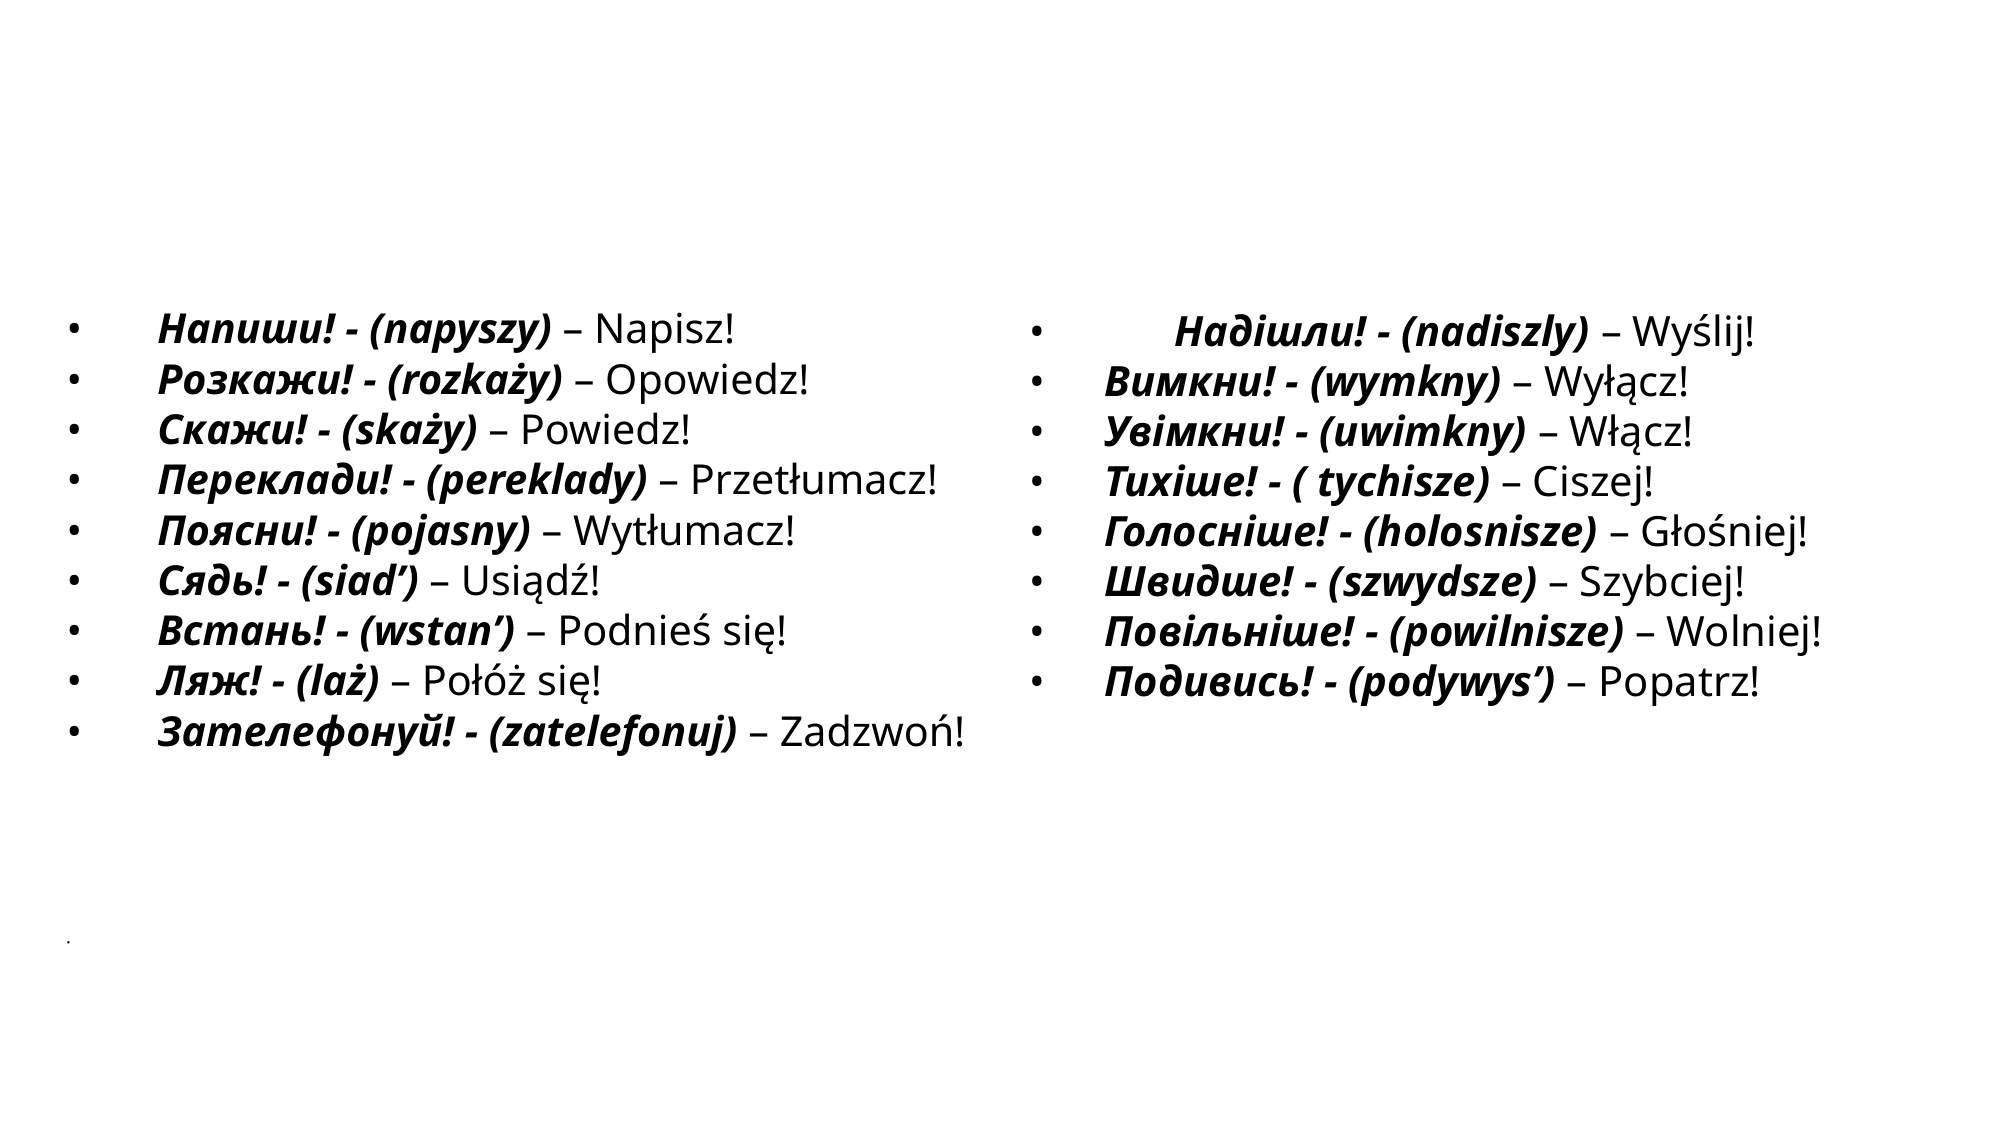

• Надішли! - (nadiszly) – Wyślij!
•	Вимкни! - (wymkny) – Wyłącz!
•	Увімкни! - (uwimkny) – Włącz!
•	Тихіше! - ( tychisze) – Ciszej!
•	Голосніше! - (holosnisze) – Głośniej!
•	Швидше! - (szwydsze) – Szybciej!
•	Повільніше! - (powilnisze) – Wolniej!
•	Подивись! - (podywys’) – Popatrz!
# • Напиши! - (napyszy) – Napisz!
• Розкажи! - (rozkaży) – Opowiedz!
• Скажи! - (skaży) – Powiedz!
• Переклади! - (pereklady) – Przetłumacz!
• Поясни! - (pojasny) – Wytłumacz!
• Сядь! - (siad’) – Usiądź!
• Встань! - (wstan’) – Podnieś się!
• Ляж! - (laż) – Połóż się!
• Зателефонуй! - (zatelefonuj) – Zadzwoń!
•